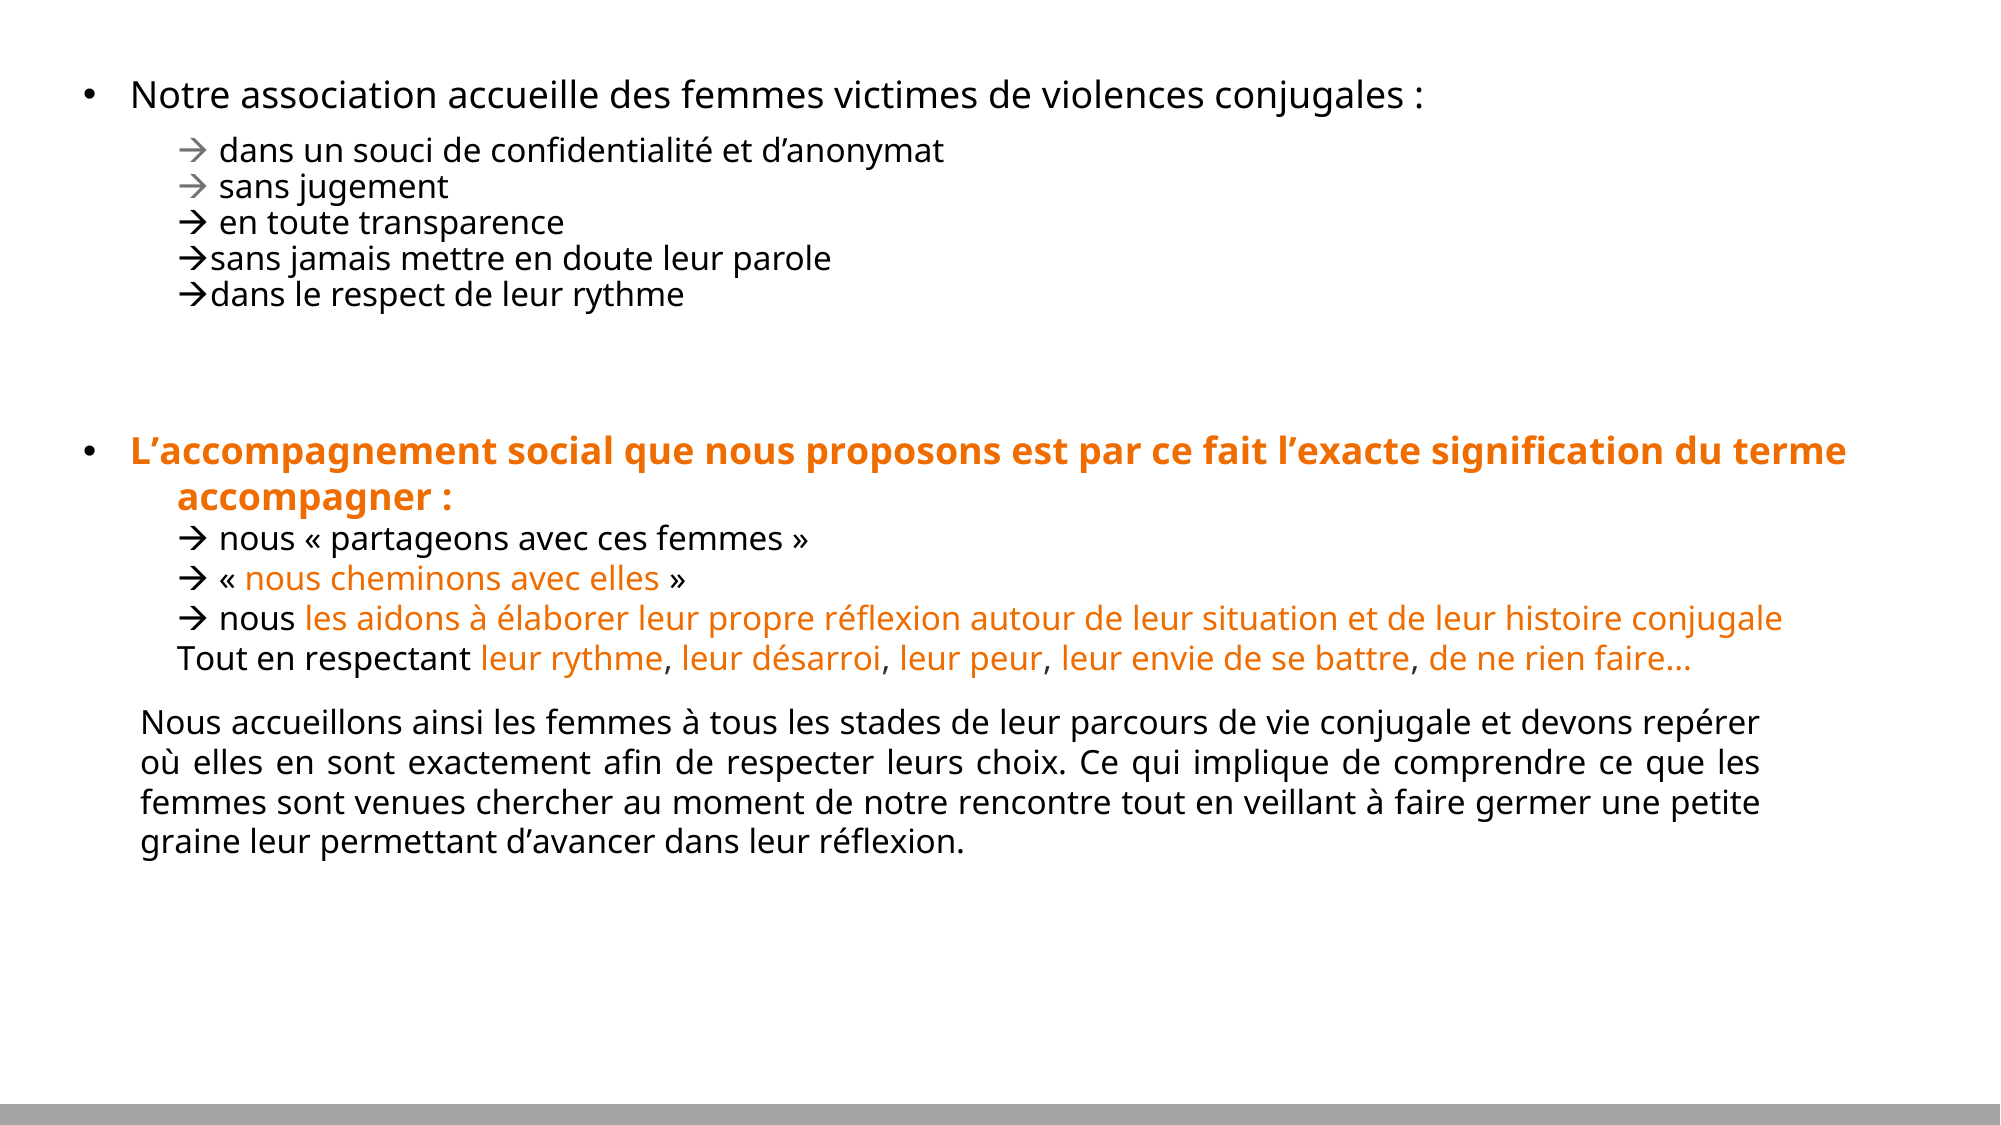

# Notre association accueille des femmes victimes de violences conjugales : dans un souci de confidentialité et d’anonymat sans jugement en toute transparence sans jamais mettre en doute leur parole dans le respect de leur rythme
L’accompagnement social que nous proposons est par ce fait l’exacte signification du terme accompagner :
 nous « partageons avec ces femmes »
 « nous cheminons avec elles »
 nous les aidons à élaborer leur propre réflexion autour de leur situation et de leur histoire conjugale
Tout en respectant leur rythme, leur désarroi, leur peur, leur envie de se battre, de ne rien faire…
Nous accueillons ainsi les femmes à tous les stades de leur parcours de vie conjugale et devons repérer où elles en sont exactement afin de respecter leurs choix. Ce qui implique de comprendre ce que les femmes sont venues chercher au moment de notre rencontre tout en veillant à faire germer une petite graine leur permettant d’avancer dans leur réflexion.